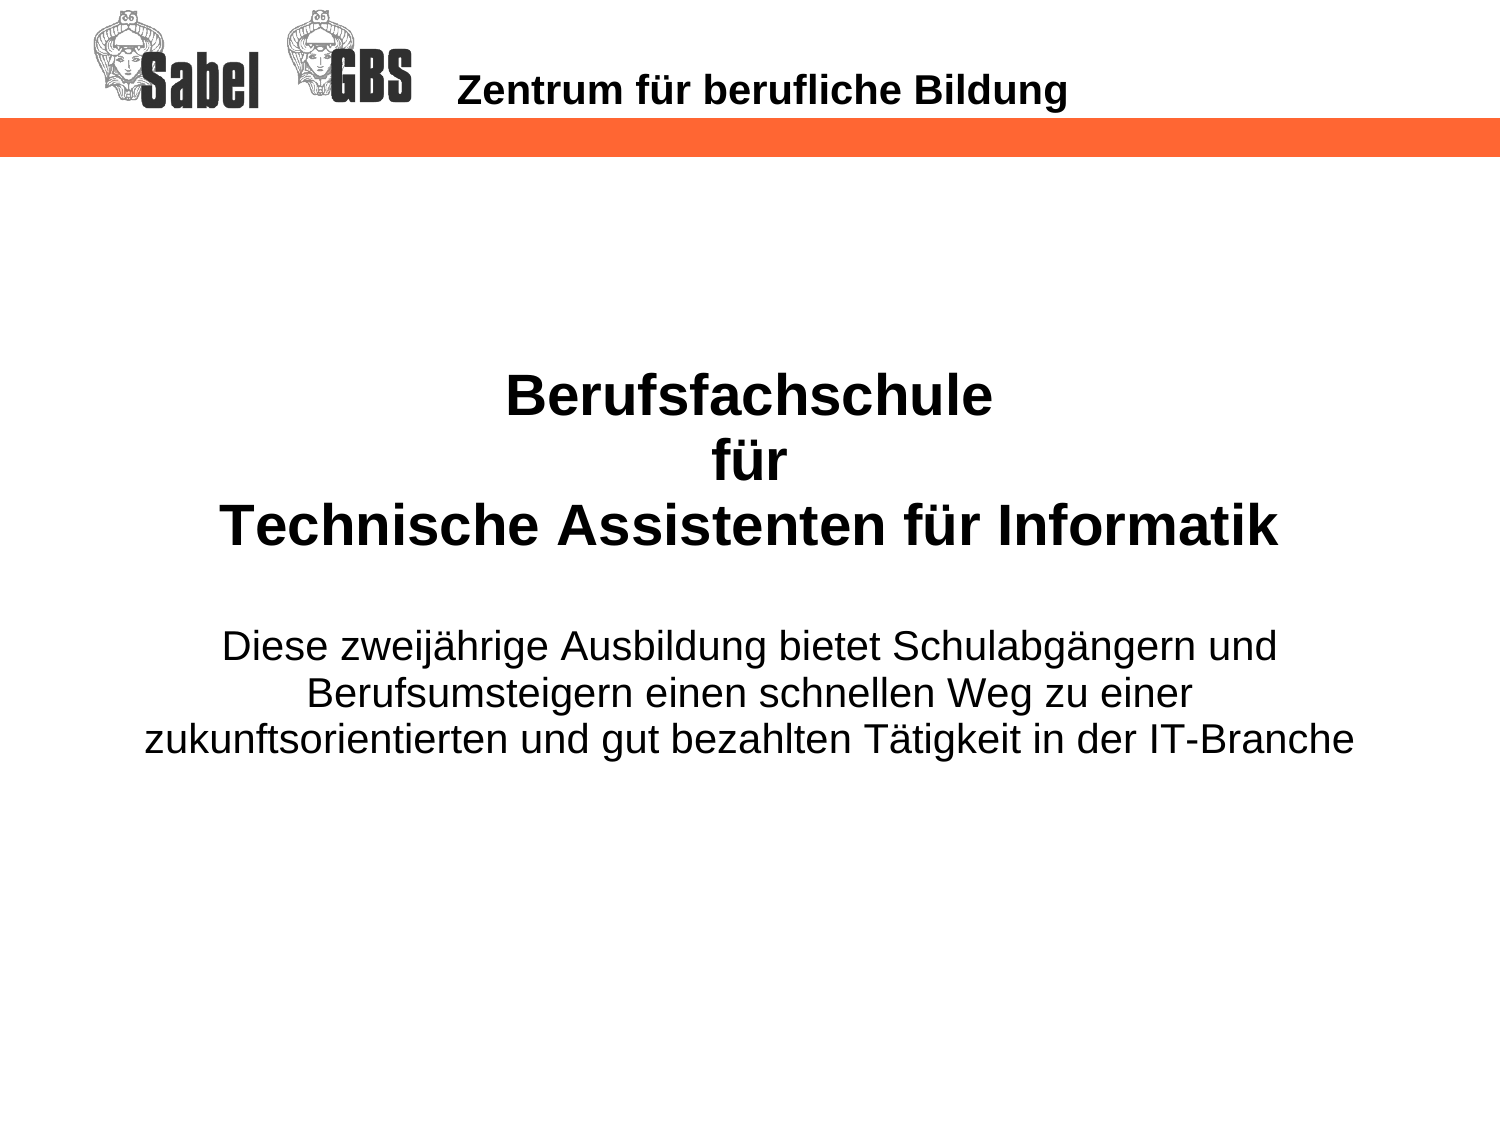

# Berufsfachschule für Technische Assistenten für Informatik Diese zweijährige Ausbildung bietet Schulabgängern und Berufsumsteigern einen schnellen Weg zu einer zukunftsorientierten und gut bezahlten Tätigkeit in der IT-Branche